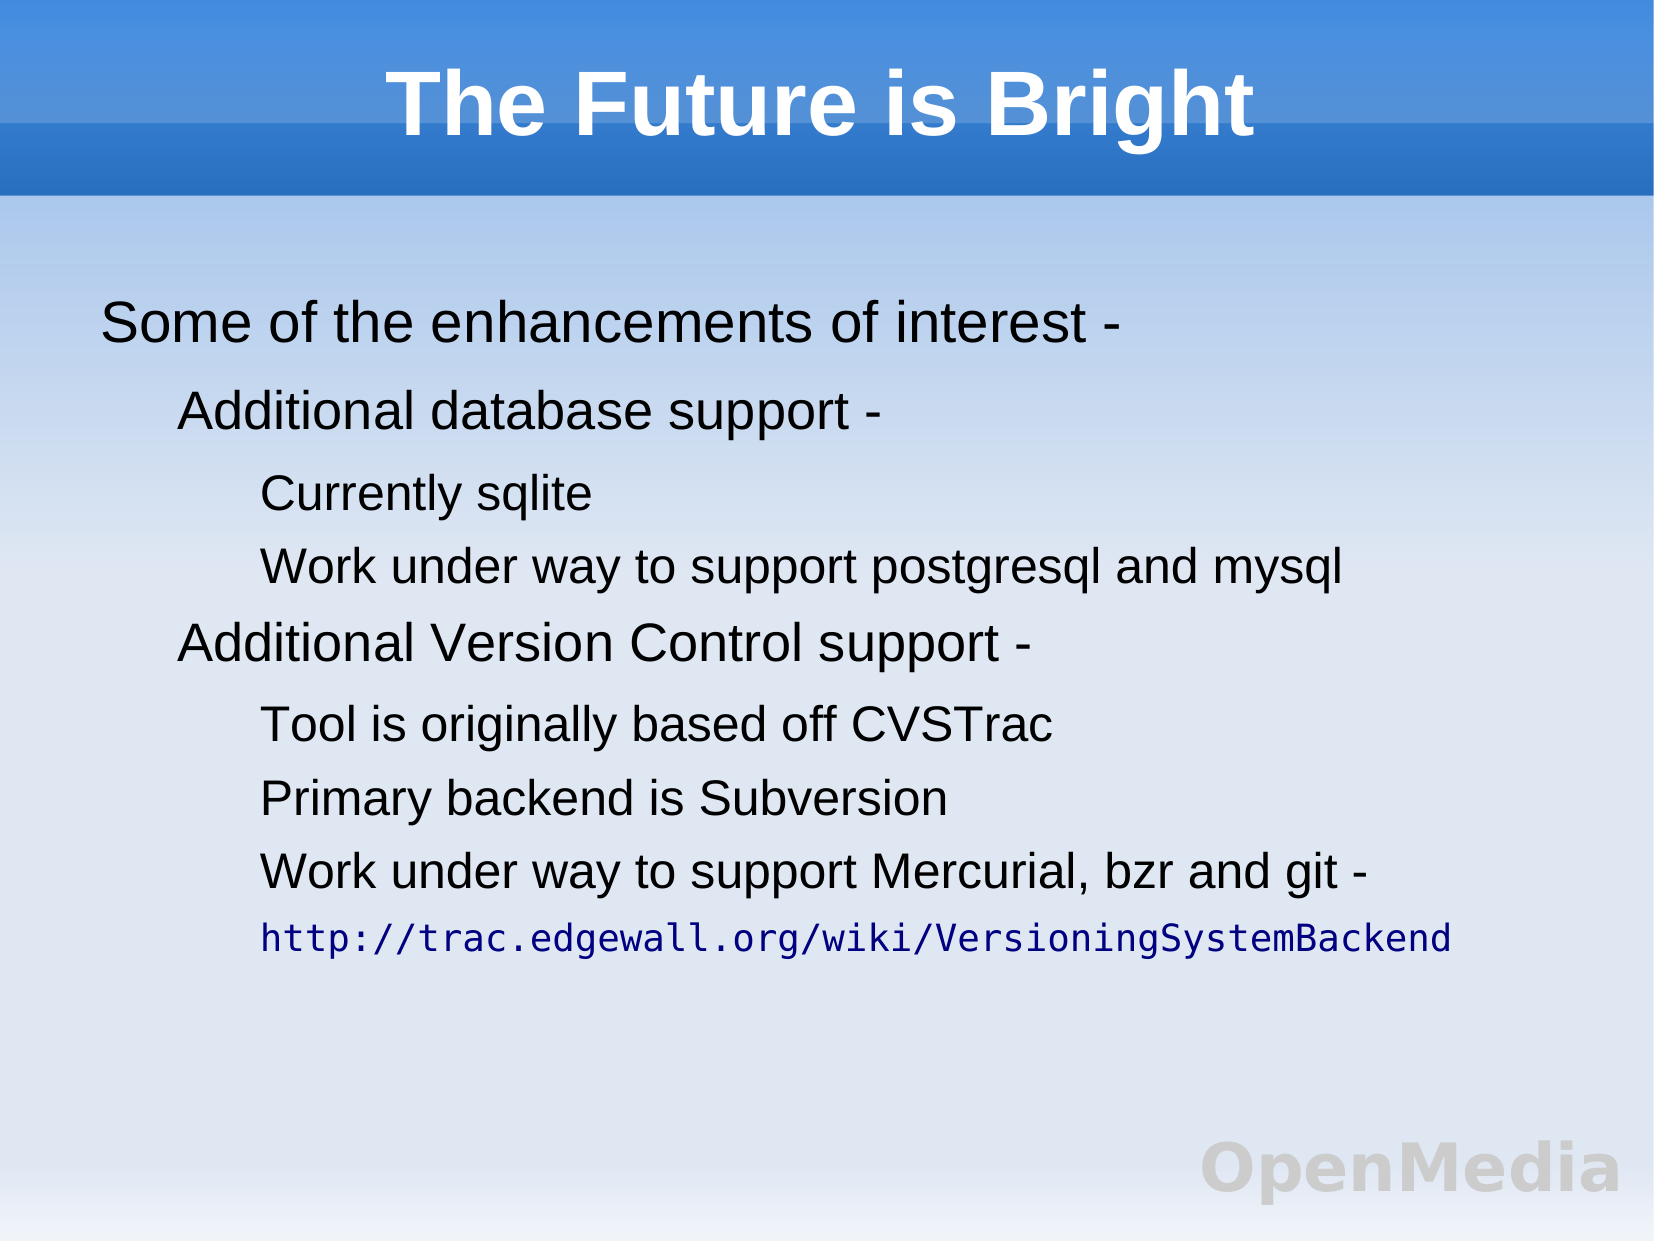

# The Future is Bright
Some of the enhancements of interest -
Additional database support -
Currently sqlite
Work under way to support postgresql and mysql
Additional Version Control support -
Tool is originally based off CVSTrac
Primary backend is Subversion
Work under way to support Mercurial, bzr and git -
http://trac.edgewall.org/wiki/VersioningSystemBackend
39